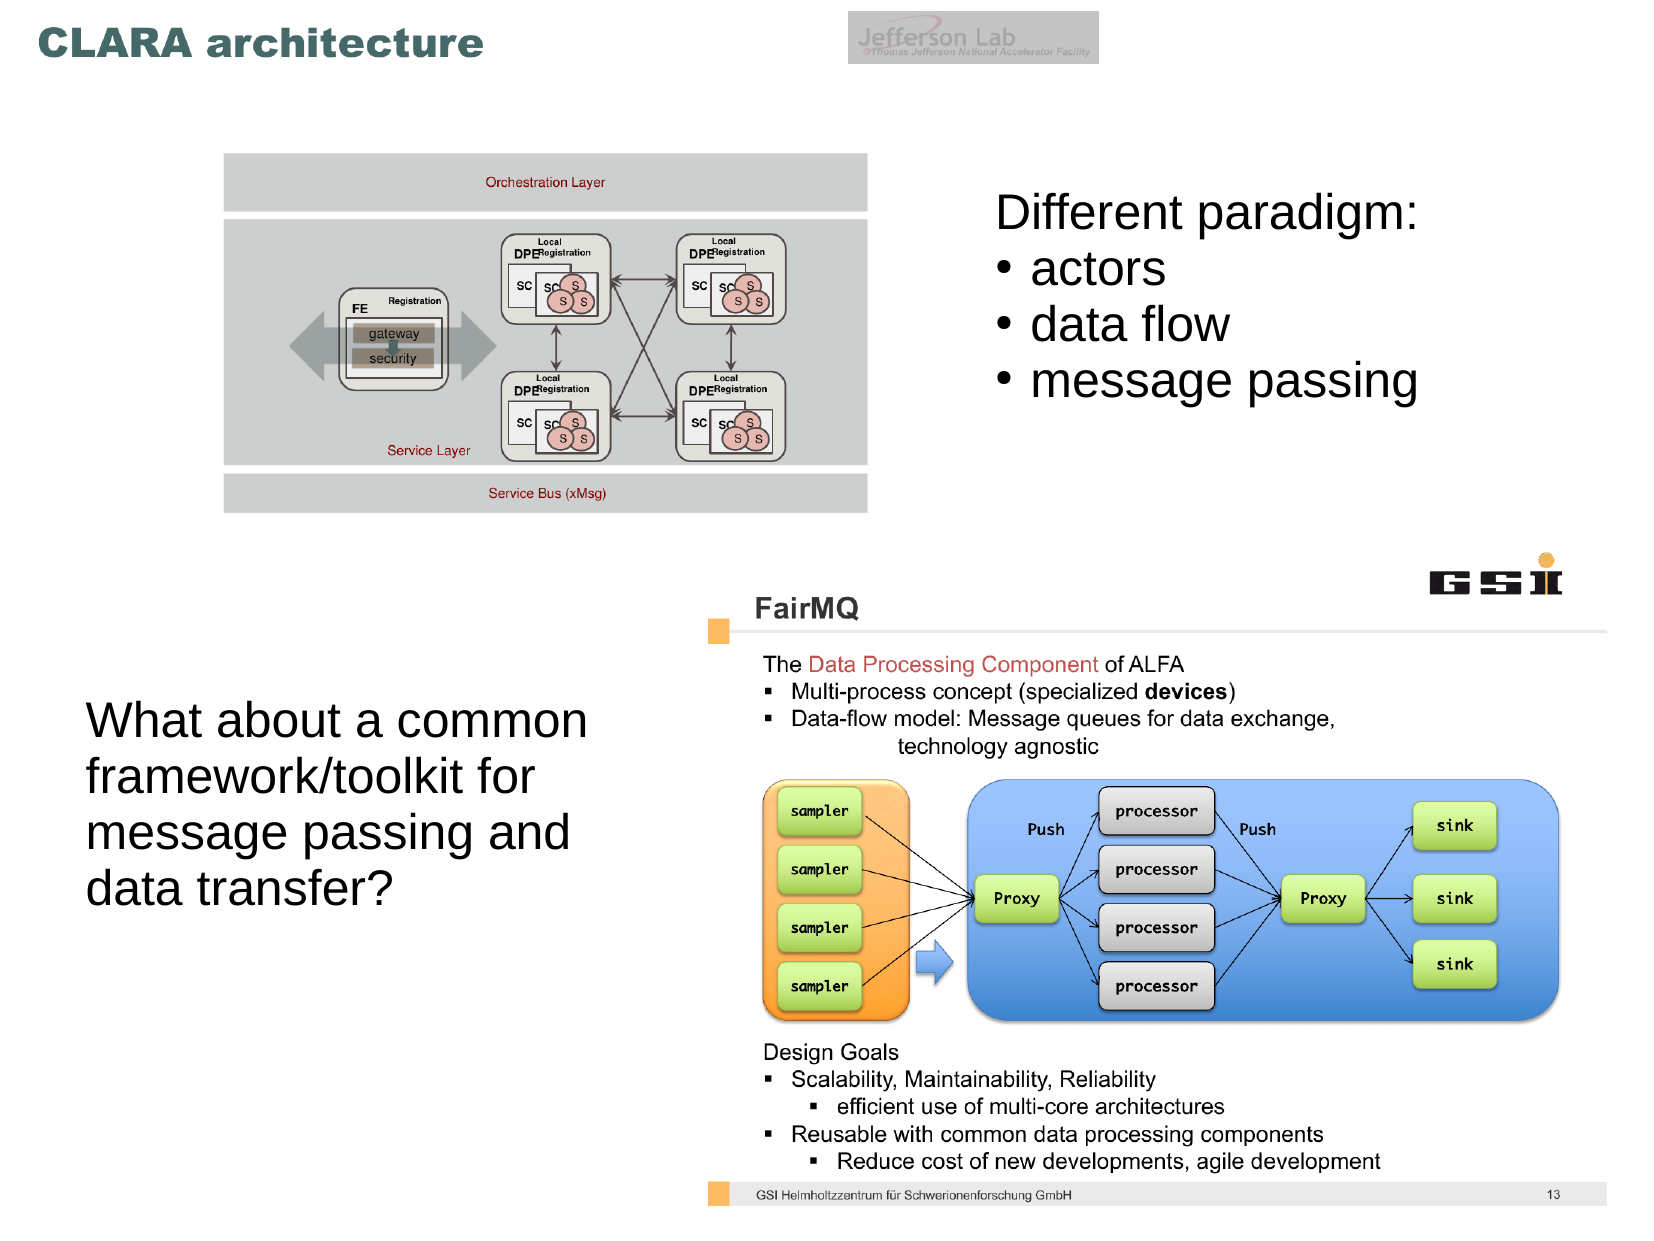

Different paradigm:
actors
data flow
message passing
What about a common framework/toolkit for message passing and data transfer?